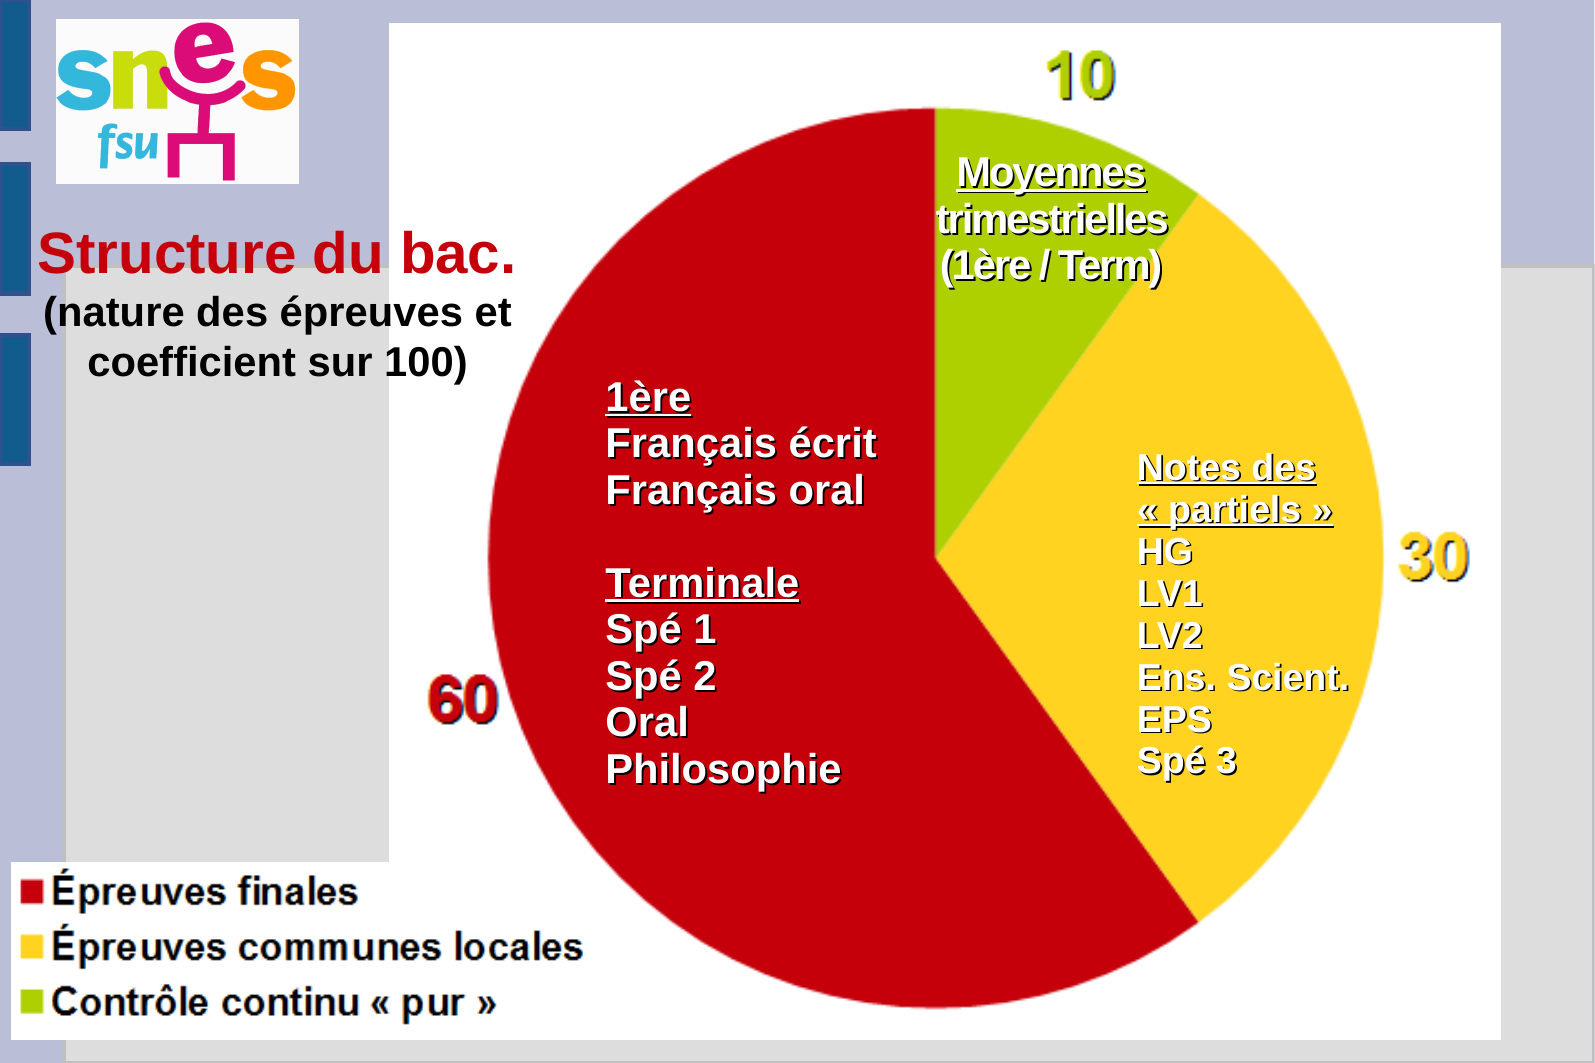

Moyennes trimestrielles (1ère / Term)
# Structure du bac. (nature des épreuves et coefficient sur 100)
1ère
Français écrit
Français oral
Terminale
Spé 1
Spé 2
Oral
Philosophie
Notes des « partiels »
HG
LV1
LV2
Ens. Scient.
EPS
Spé 3